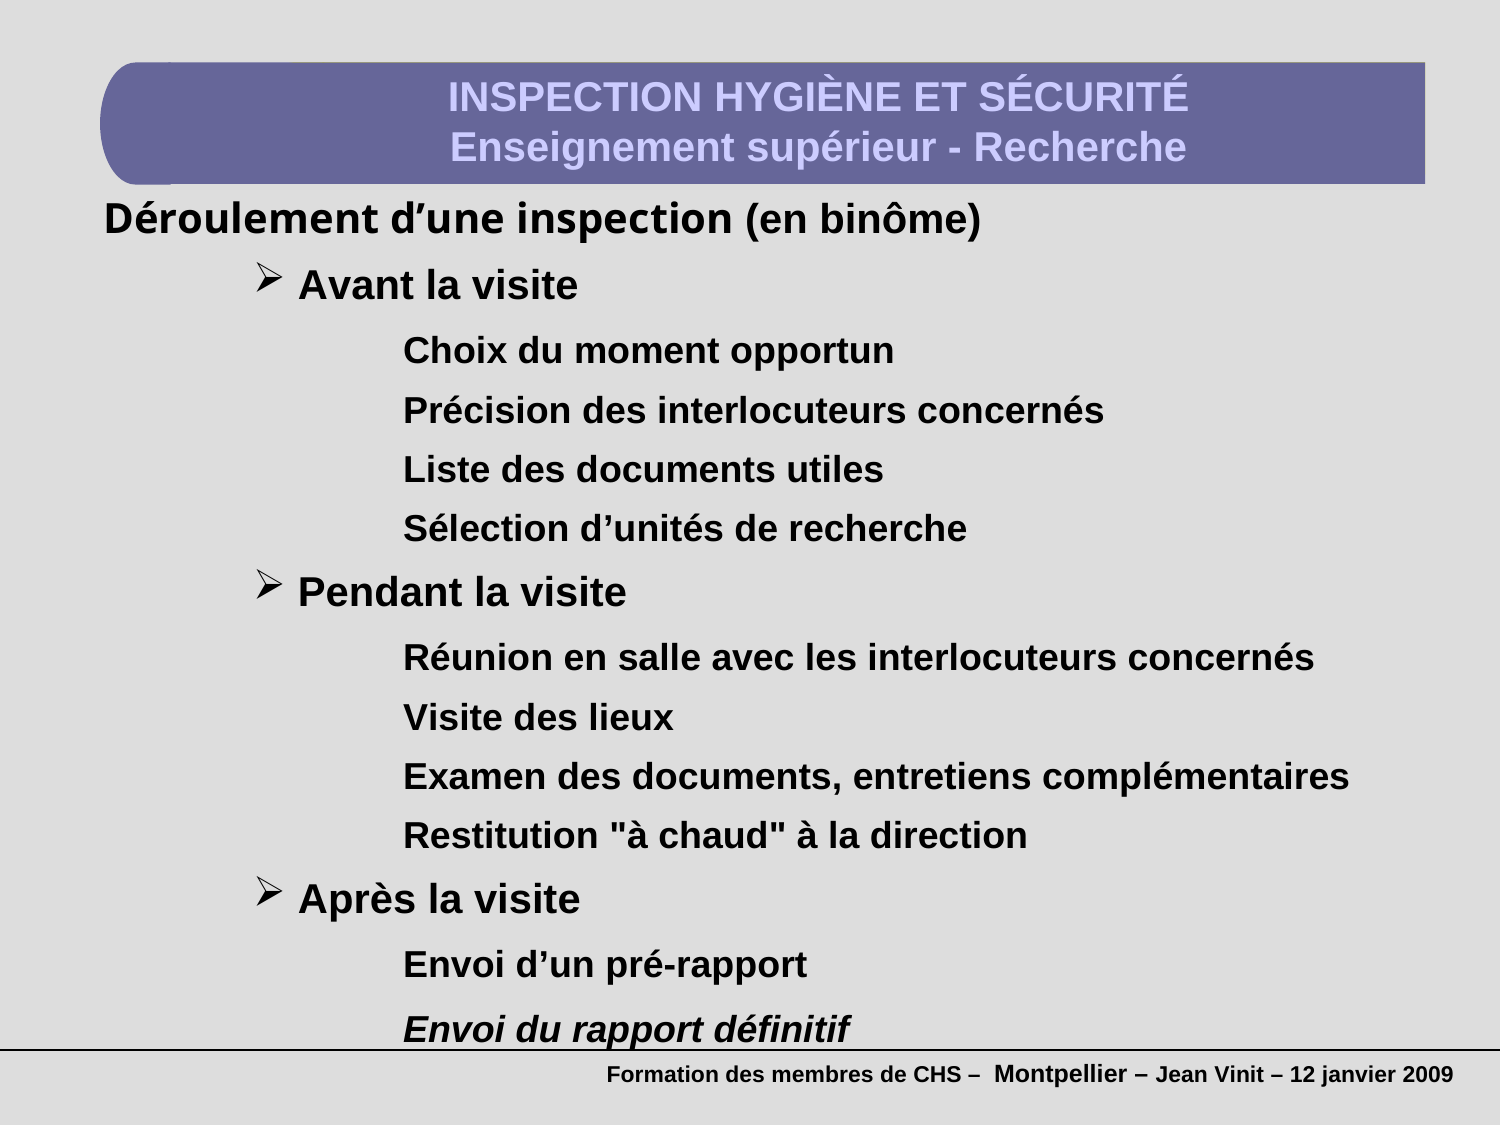

Déroulement d’une inspection (en binôme)
 Avant la visite
	Choix du moment opportun
	Précision des interlocuteurs concernés
	Liste des documents utiles
	Sélection d’unités de recherche
 Pendant la visite
	Réunion en salle avec les interlocuteurs concernés
	Visite des lieux
	Examen des documents, entretiens complémentaires
	Restitution "à chaud" à la direction
 Après la visite
	Envoi d’un pré-rapport
	Envoi du rapport définitif